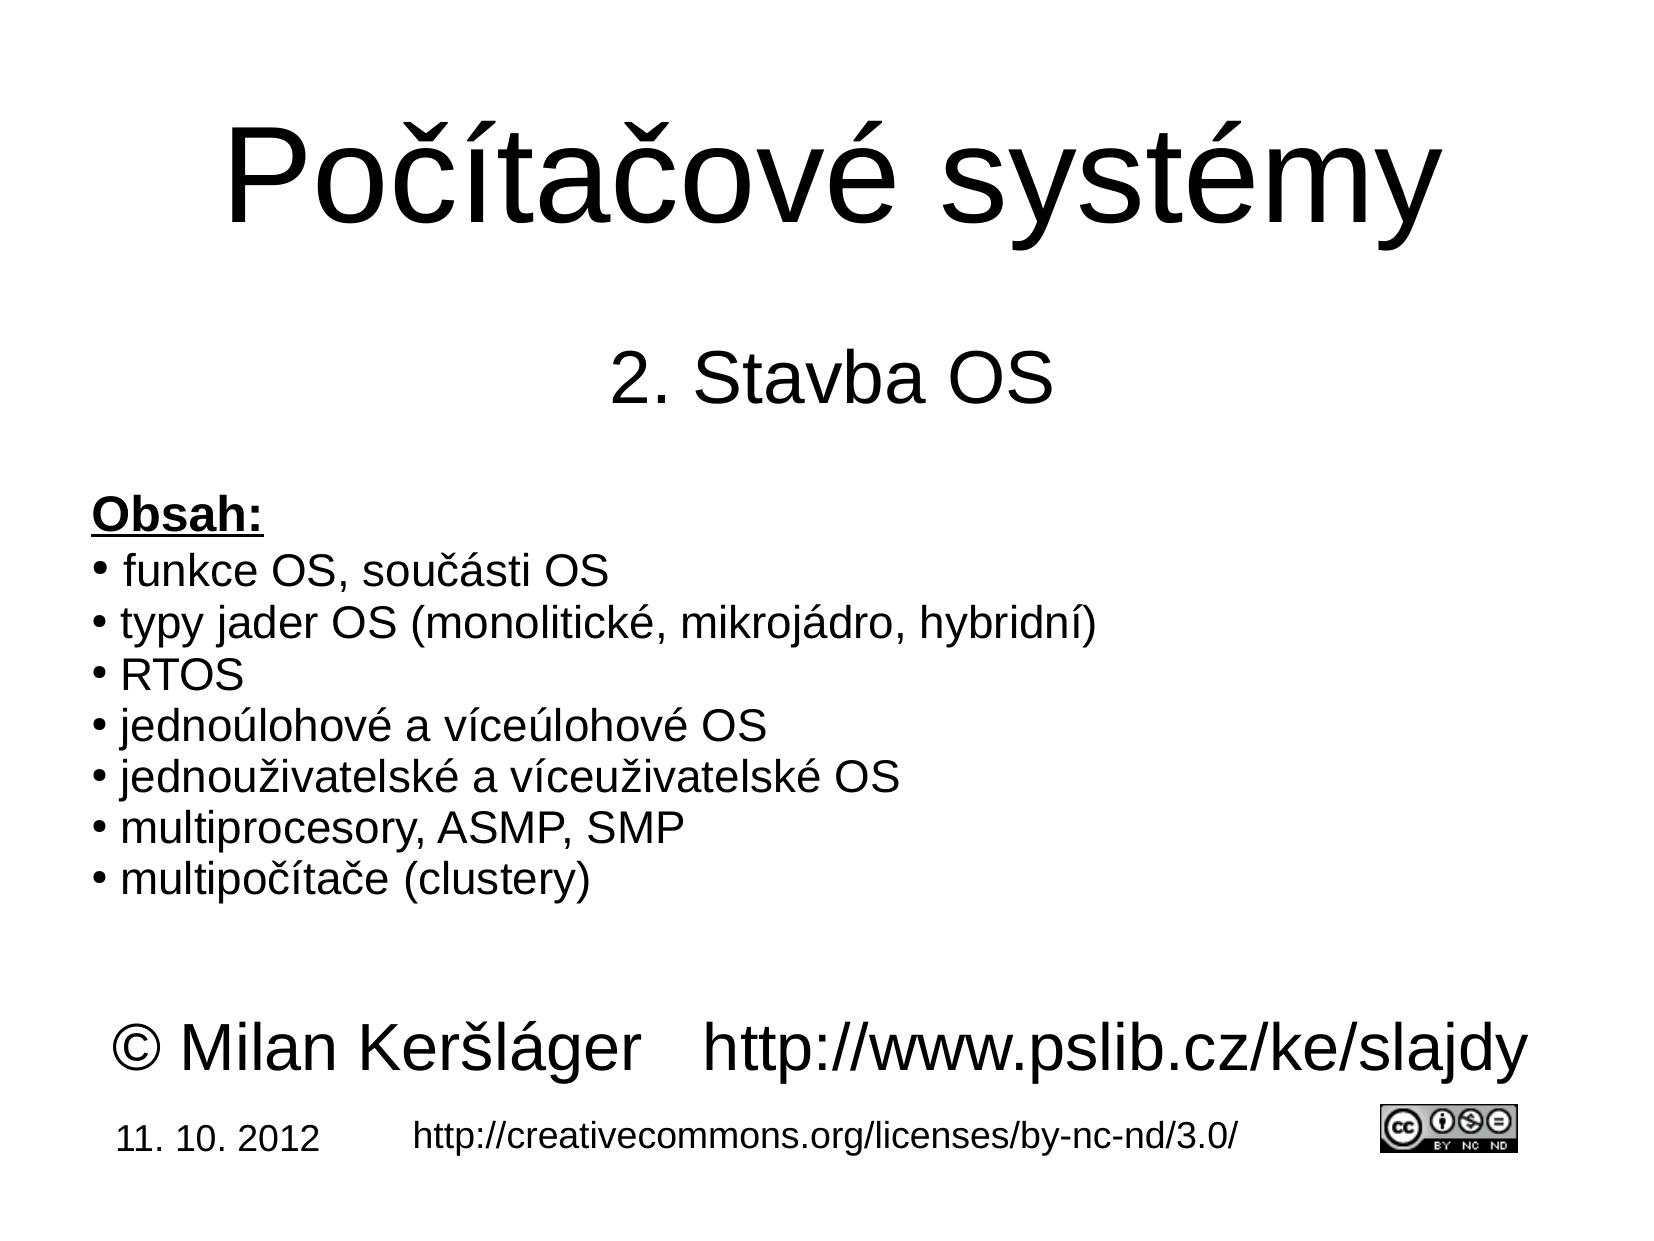

# Počítačové systémy 2. Stavba OS
Obsah:
 funkce OS, součásti OS
 typy jader OS (monolitické, mikrojádro, hybridní)
 RTOS
 jednoúlohové a víceúlohové OS
 jednouživatelské a víceuživatelské OS
 multiprocesory, ASMP, SMP
 multipočítače (clustery)
© Milan Keršláger	http://www.pslib.cz/ke/slajdy
http://creativecommons.org/licenses/by-nc-nd/3.0/
11. 10. 2012